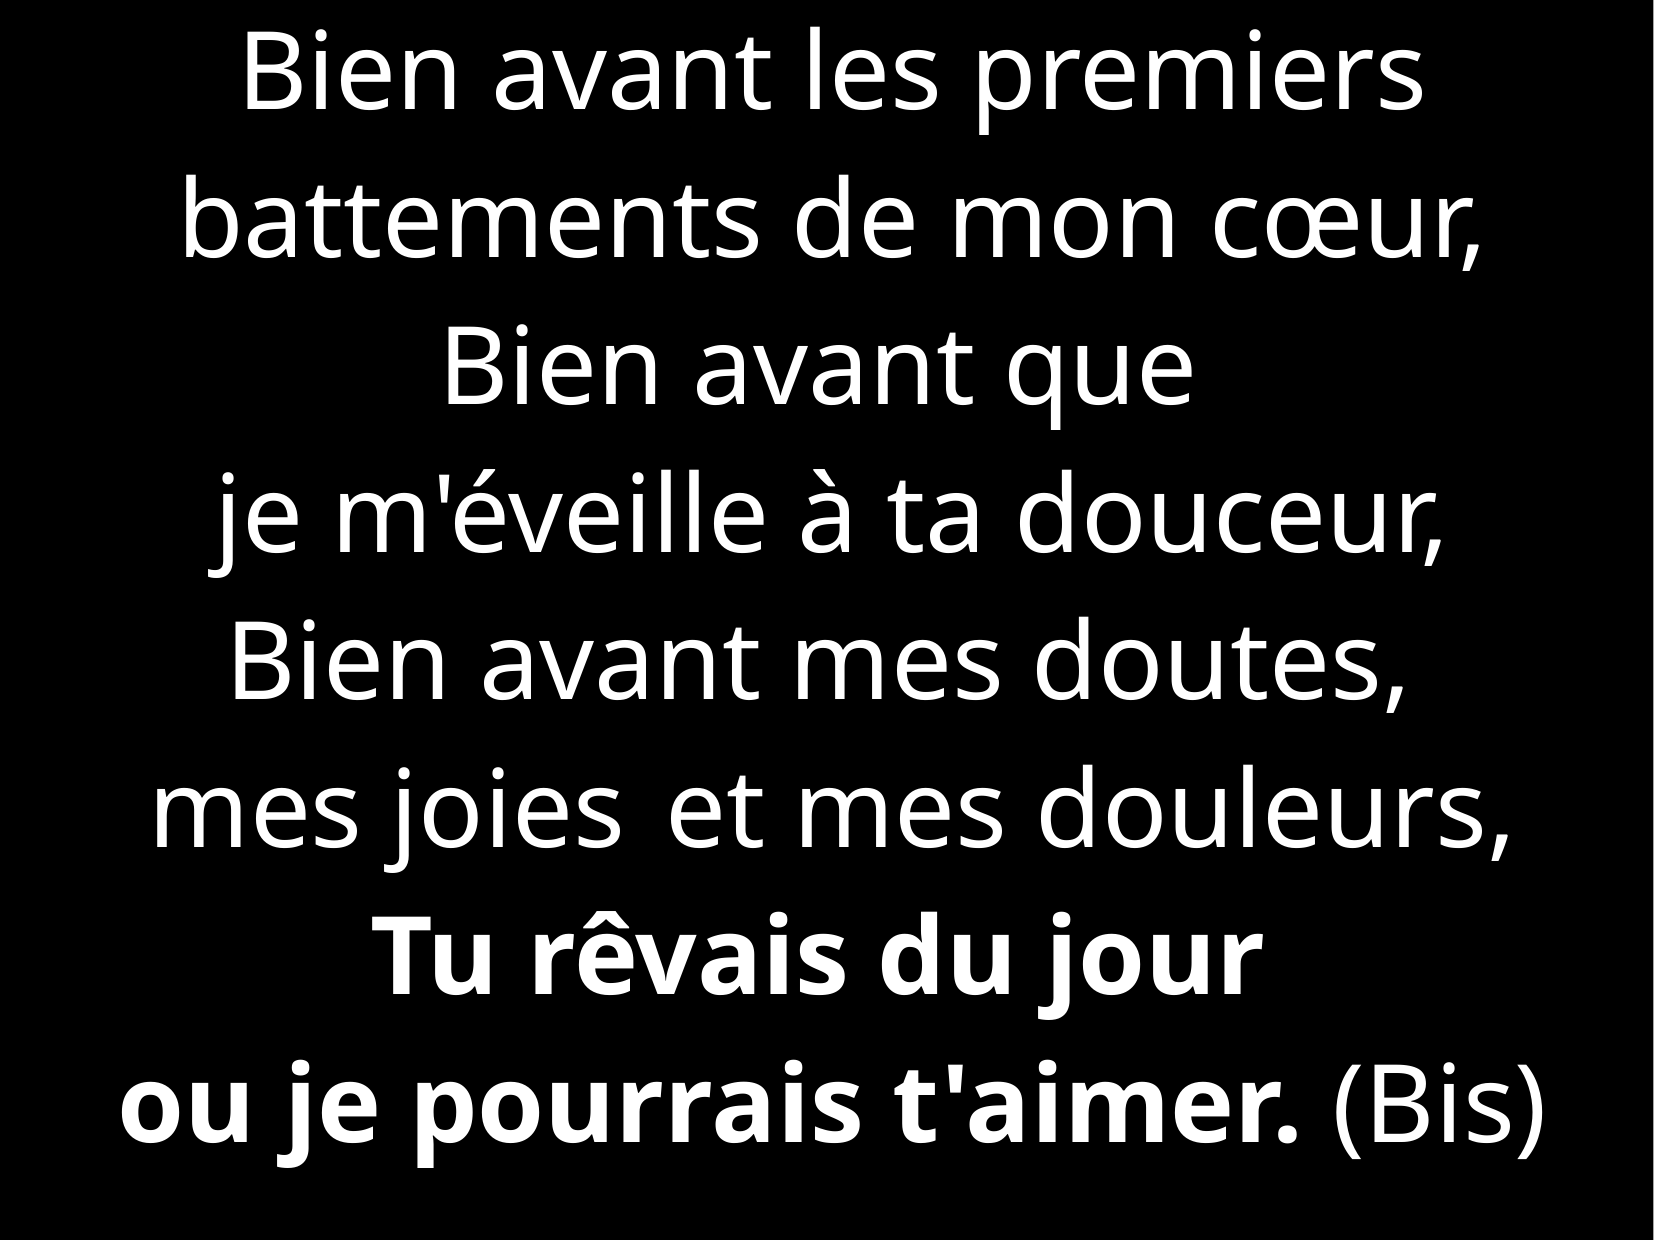

# Bien avant les premiers battements de mon cœur,
Bien avant que
je m'éveille à ta douceur,
Bien avant mes doutes,
mes joies 	et mes douleurs,
Tu rêvais du jour
ou je pourrais t'aimer. (Bis)